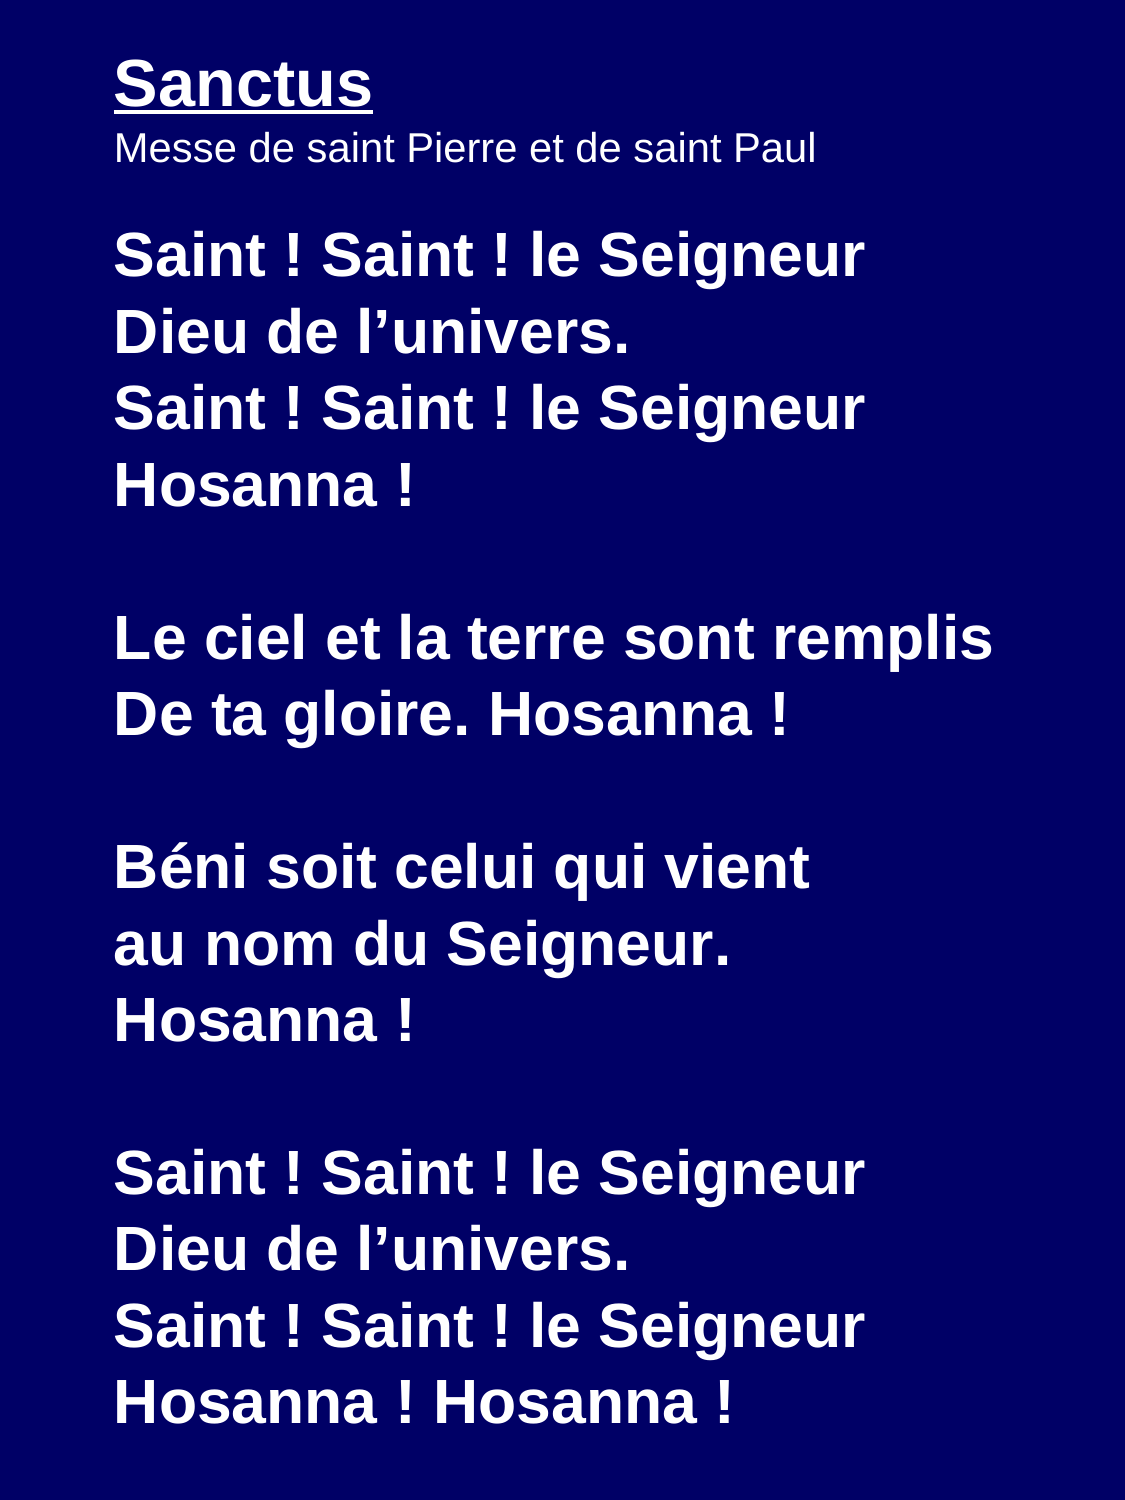

Sanctus
Messe de saint Pierre et de saint Paul
Saint ! Saint ! le Seigneur
Dieu de l’univers.
Saint ! Saint ! le Seigneur
Hosanna !
Le ciel et la terre sont remplis
De ta gloire. Hosanna !
Béni soit celui qui vient
au nom du Seigneur.
Hosanna !
Saint ! Saint ! le Seigneur
Dieu de l’univers.
Saint ! Saint ! le Seigneur
Hosanna ! Hosanna !